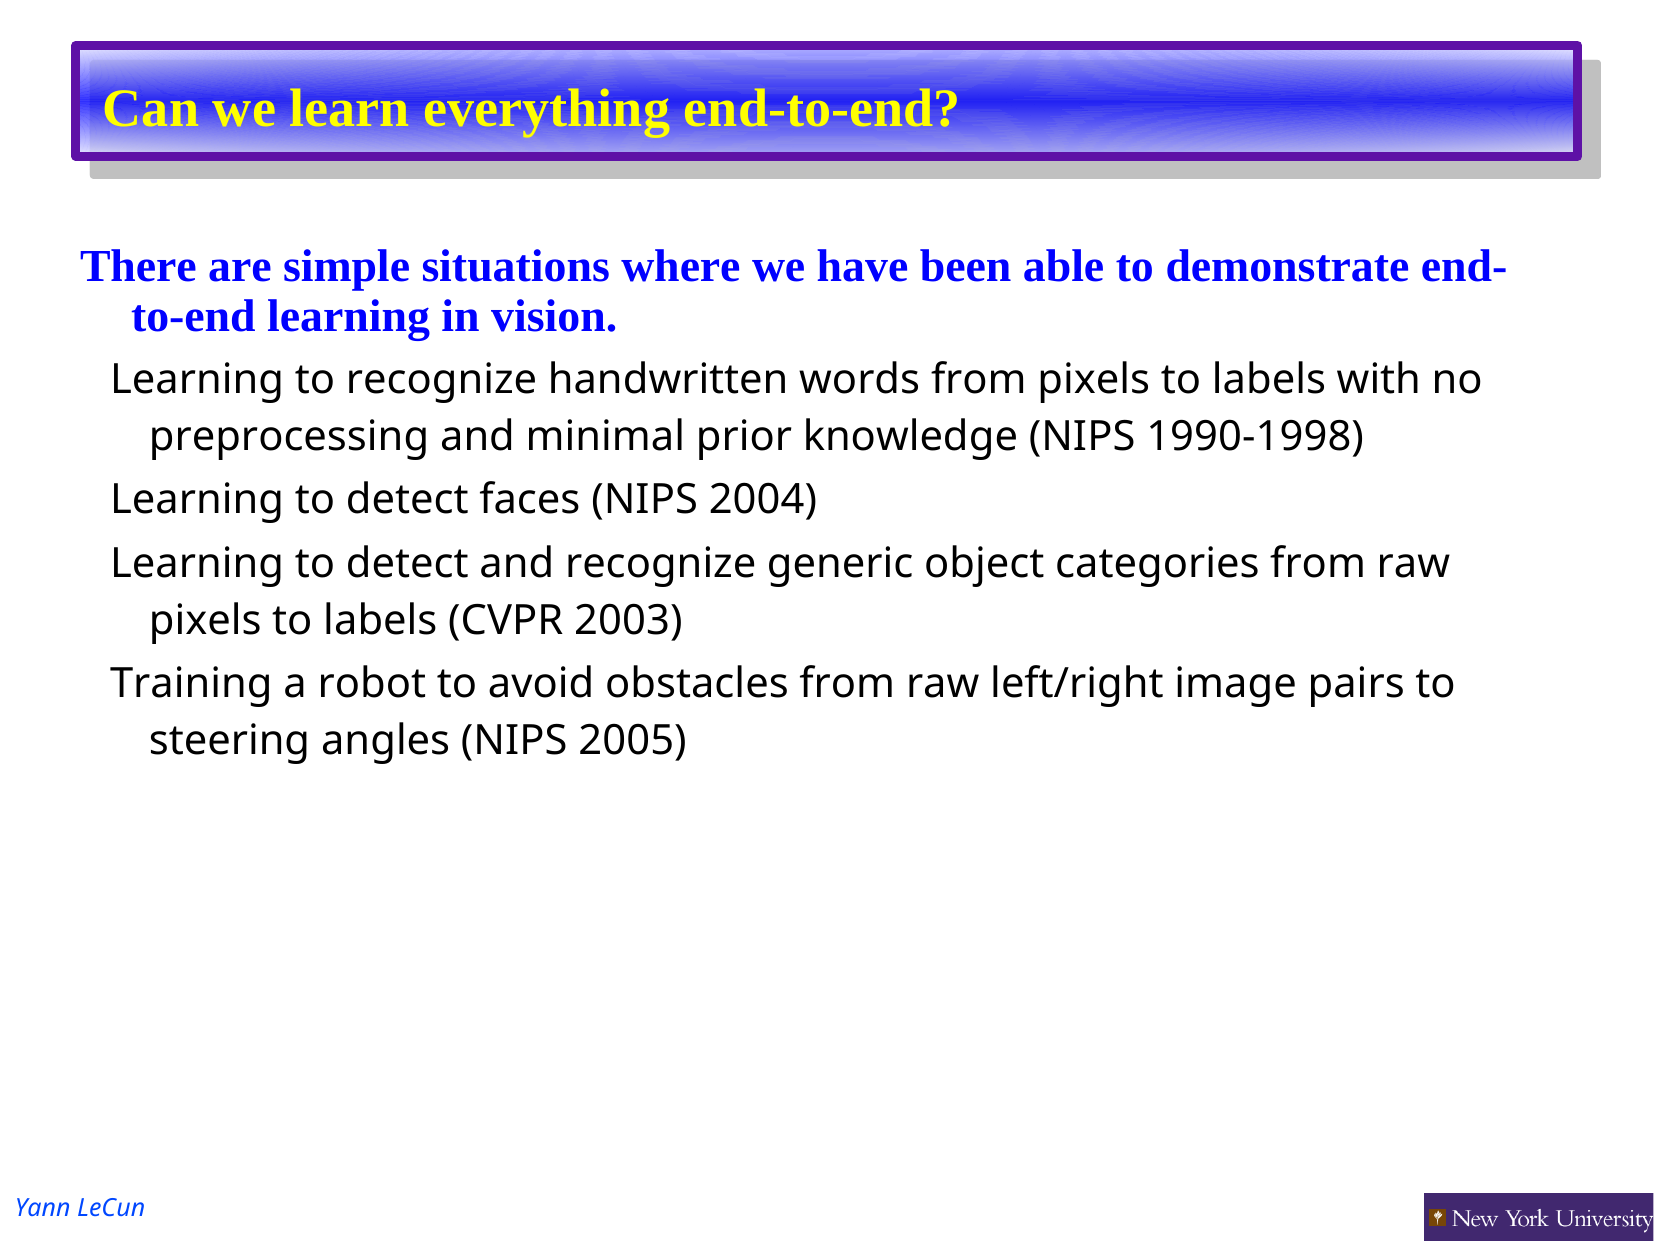

# Can we learn everything end-to-end?
There are simple situations where we have been able to demonstrate end-to-end learning in vision.
Learning to recognize handwritten words from pixels to labels with no preprocessing and minimal prior knowledge (NIPS 1990-1998)
Learning to detect faces (NIPS 2004)
Learning to detect and recognize generic object categories from raw pixels to labels (CVPR 2003)
Training a robot to avoid obstacles from raw left/right image pairs to steering angles (NIPS 2005)